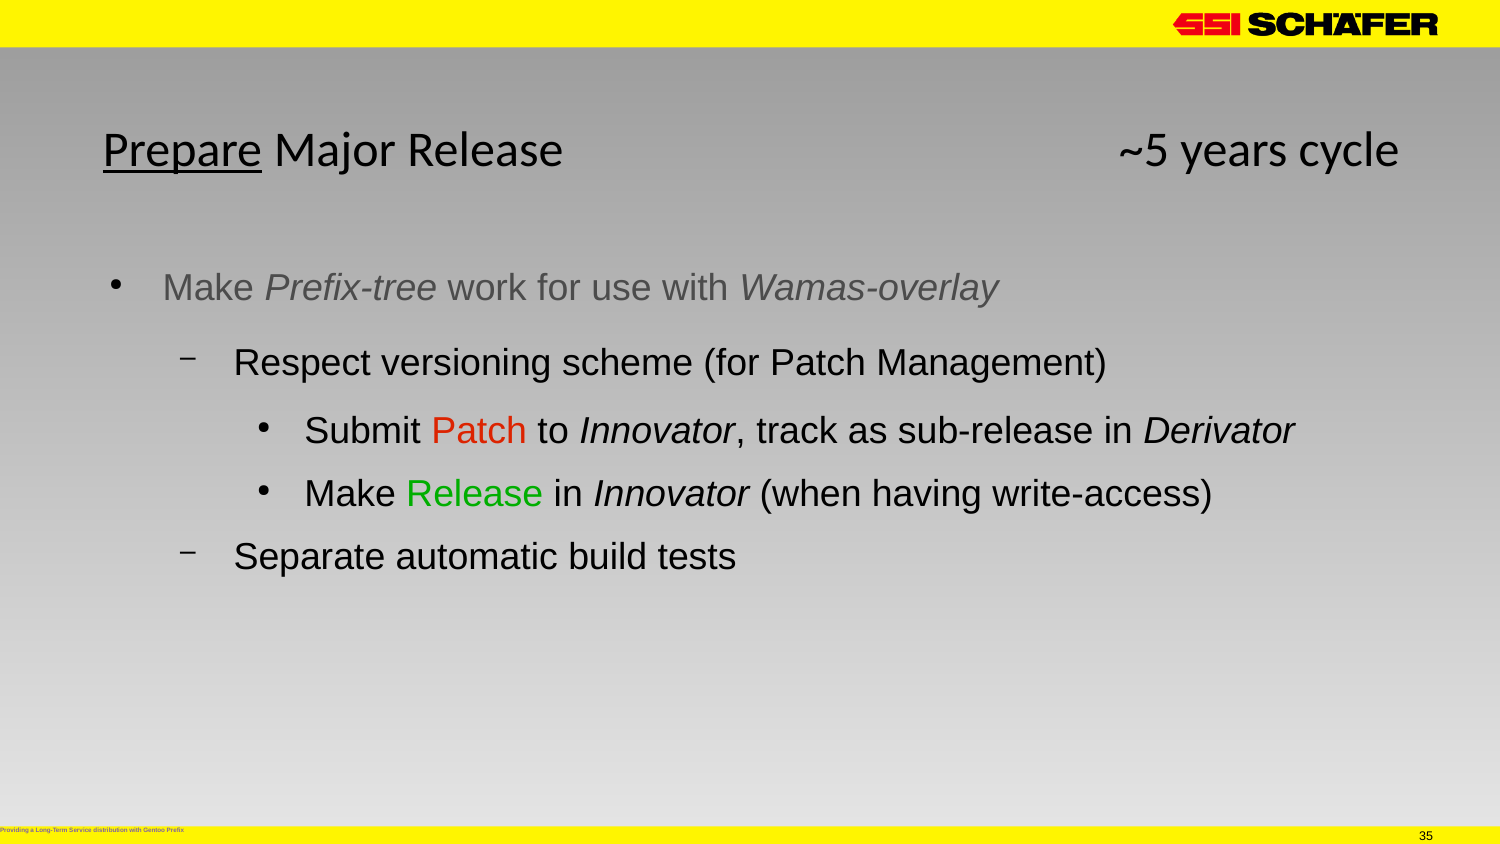

Prepare Major Release
~5 years cycle
# Make Prefix-tree work for use with Wamas-overlay
Respect versioning scheme (for Patch Management)
Submit Patch to Innovator, track as sub-release in Derivator
Make Release in Innovator (when having write-access)
Separate automatic build tests
© 2015 SSI Schäfer